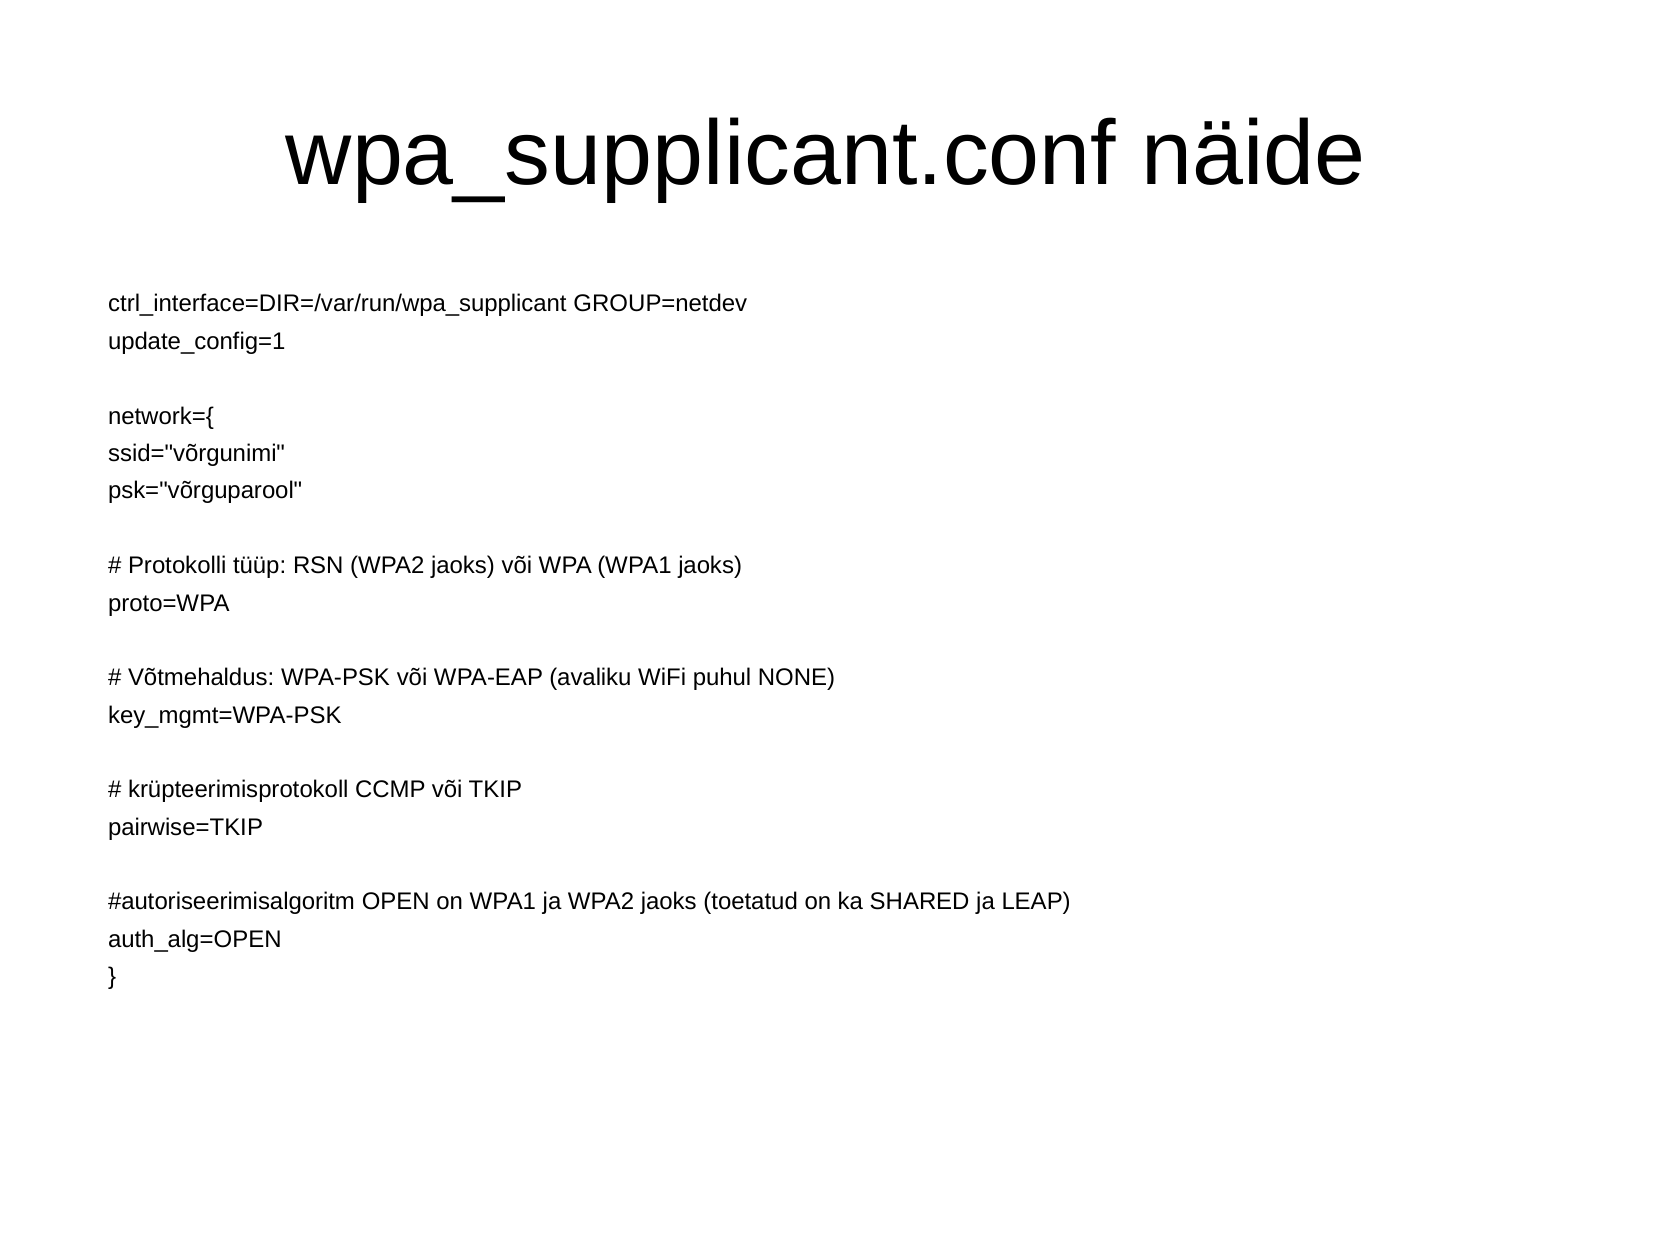

# wpa_supplicant.conf näide
ctrl_interface=DIR=/var/run/wpa_supplicant GROUP=netdev
update_config=1
network={
ssid="võrgunimi"
psk="võrguparool"
# Protokolli tüüp: RSN (WPA2 jaoks) või WPA (WPA1 jaoks)
proto=WPA
# Võtmehaldus: WPA-PSK või WPA-EAP (avaliku WiFi puhul NONE)
key_mgmt=WPA-PSK
# krüpteerimisprotokoll CCMP või TKIP
pairwise=TKIP
#autoriseerimisalgoritm OPEN on WPA1 ja WPA2 jaoks (toetatud on ka SHARED ja LEAP)
auth_alg=OPEN
}